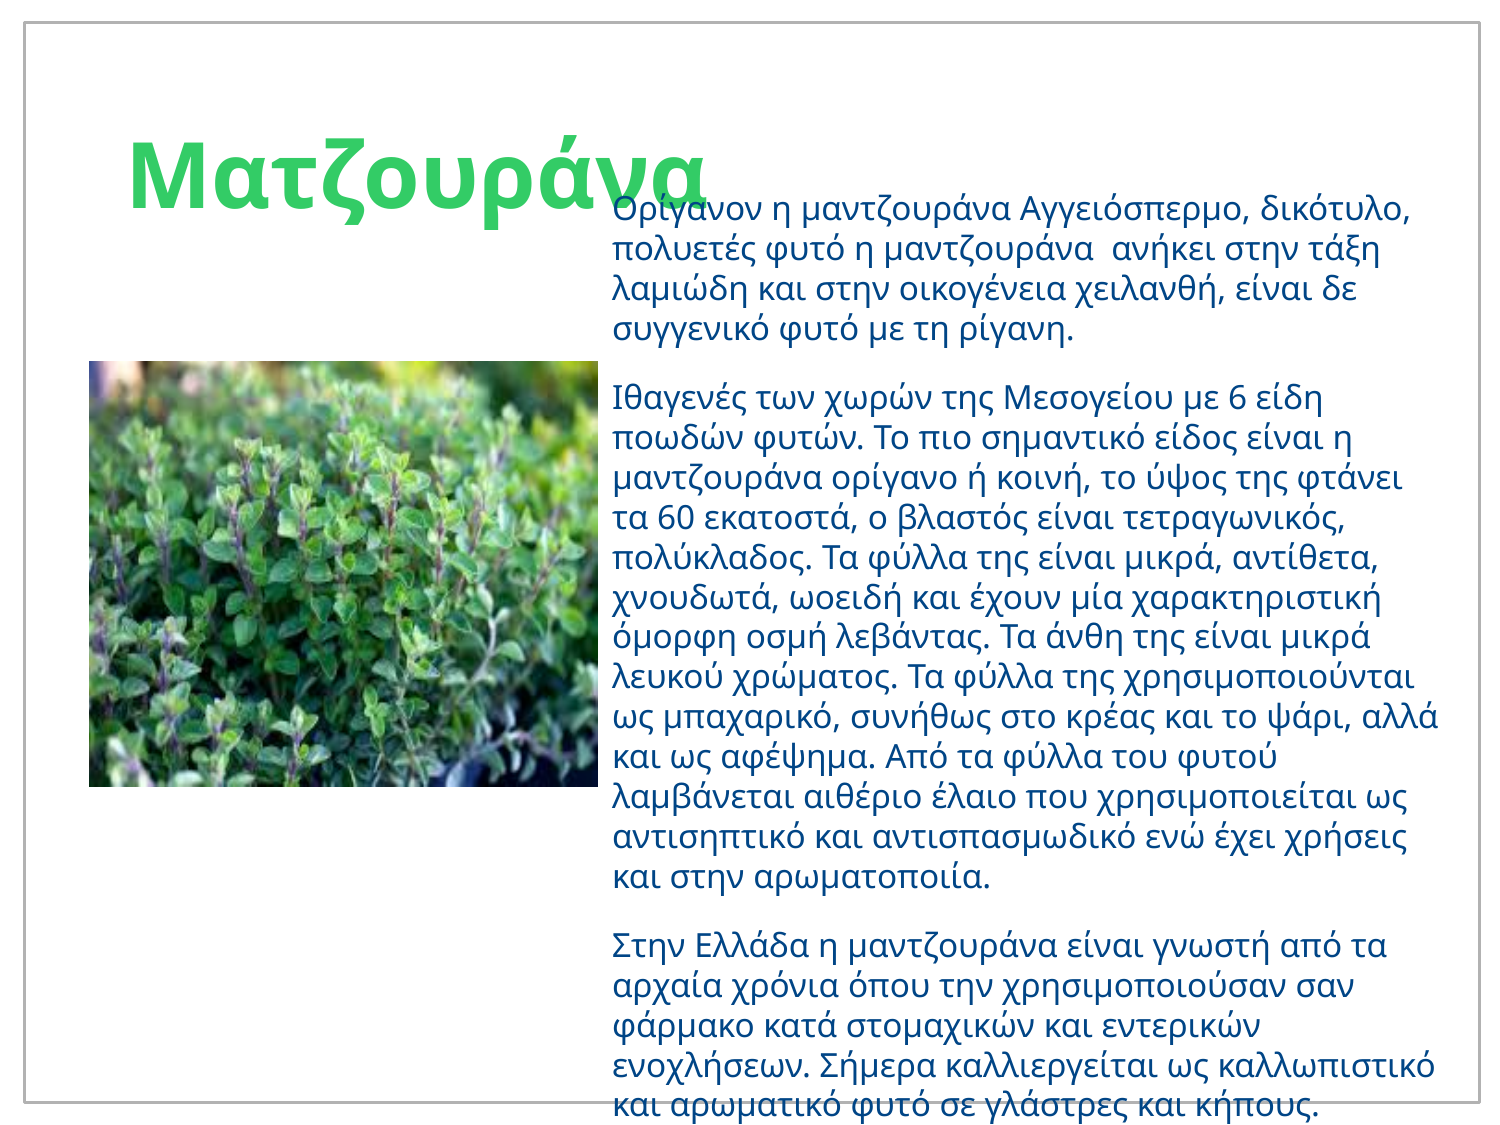

# Ματζουράνα
Ορίγανον η μαντζουράνα Αγγειόσπερμο, δικότυλο, πολυετές φυτό η μαντζουράνα ανήκει στην τάξη λαμιώδη και στην οικογένεια χειλανθή, είναι δε συγγενικό φυτό με τη ρίγανη.
Ιθαγενές των χωρών της Μεσογείου με 6 είδη ποωδών φυτών. Το πιο σημαντικό είδος είναι η μαντζουράνα ορίγανο ή κοινή, το ύψος της φτάνει τα 60 εκατοστά, ο βλαστός είναι τετραγωνικός, πολύκλαδος. Τα φύλλα της είναι μικρά, αντίθετα, χνουδωτά, ωοειδή και έχουν μία χαρακτηριστική όμορφη οσμή λεβάντας. Τα άνθη της είναι μικρά λευκού χρώματος. Τα φύλλα της χρησιμοποιούνται ως μπαχαρικό, συνήθως στο κρέας και το ψάρι, αλλά και ως αφέψημα. Από τα φύλλα του φυτού λαμβάνεται αιθέριο έλαιο που χρησιμοποιείται ως αντισηπτικό και αντισπασμωδικό ενώ έχει χρήσεις και στην αρωματοποιία.
Στην Ελλάδα η μαντζουράνα είναι γνωστή από τα αρχαία χρόνια όπου την χρησιμοποιούσαν σαν φάρμακο κατά στομαχικών και εντερικών ενοχλήσεων. Σήμερα καλλιεργείται ως καλλωπιστικό και αρωματικό φυτό σε γλάστρες και κήπους.